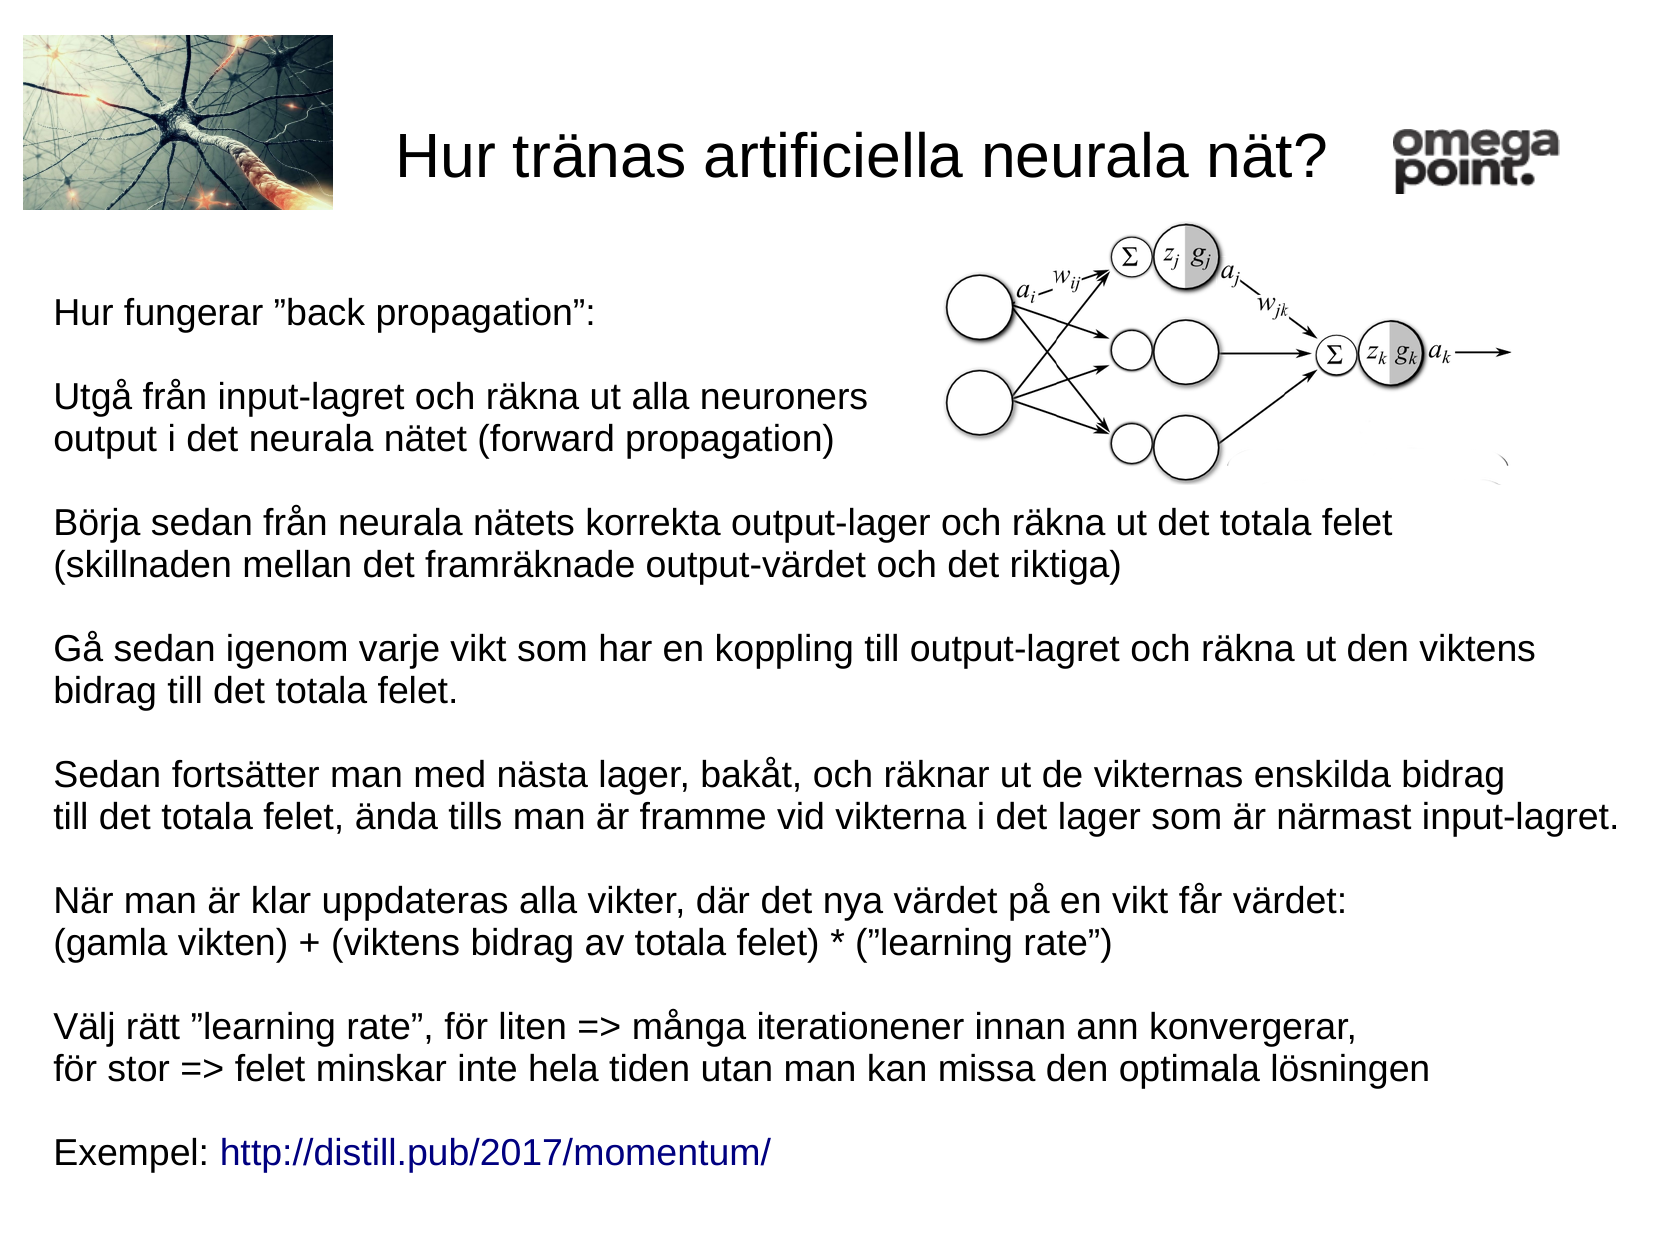

# Hur tränas artificiella neurala nät?
Hur fungerar ”back propagation”:
Utgå från input-lagret och räkna ut alla neuroners
output i det neurala nätet (forward propagation)
Börja sedan från neurala nätets korrekta output-lager och räkna ut det totala felet
(skillnaden mellan det framräknade output-värdet och det riktiga)
Gå sedan igenom varje vikt som har en koppling till output-lagret och räkna ut den viktens
bidrag till det totala felet.
Sedan fortsätter man med nästa lager, bakåt, och räknar ut de vikternas enskilda bidrag
till det totala felet, ända tills man är framme vid vikterna i det lager som är närmast input-lagret.
När man är klar uppdateras alla vikter, där det nya värdet på en vikt får värdet:
(gamla vikten) + (viktens bidrag av totala felet) * (”learning rate”)
Välj rätt ”learning rate”, för liten => många iterationener innan ann konvergerar,
för stor => felet minskar inte hela tiden utan man kan missa den optimala lösningen
Exempel: http://distill.pub/2017/momentum/